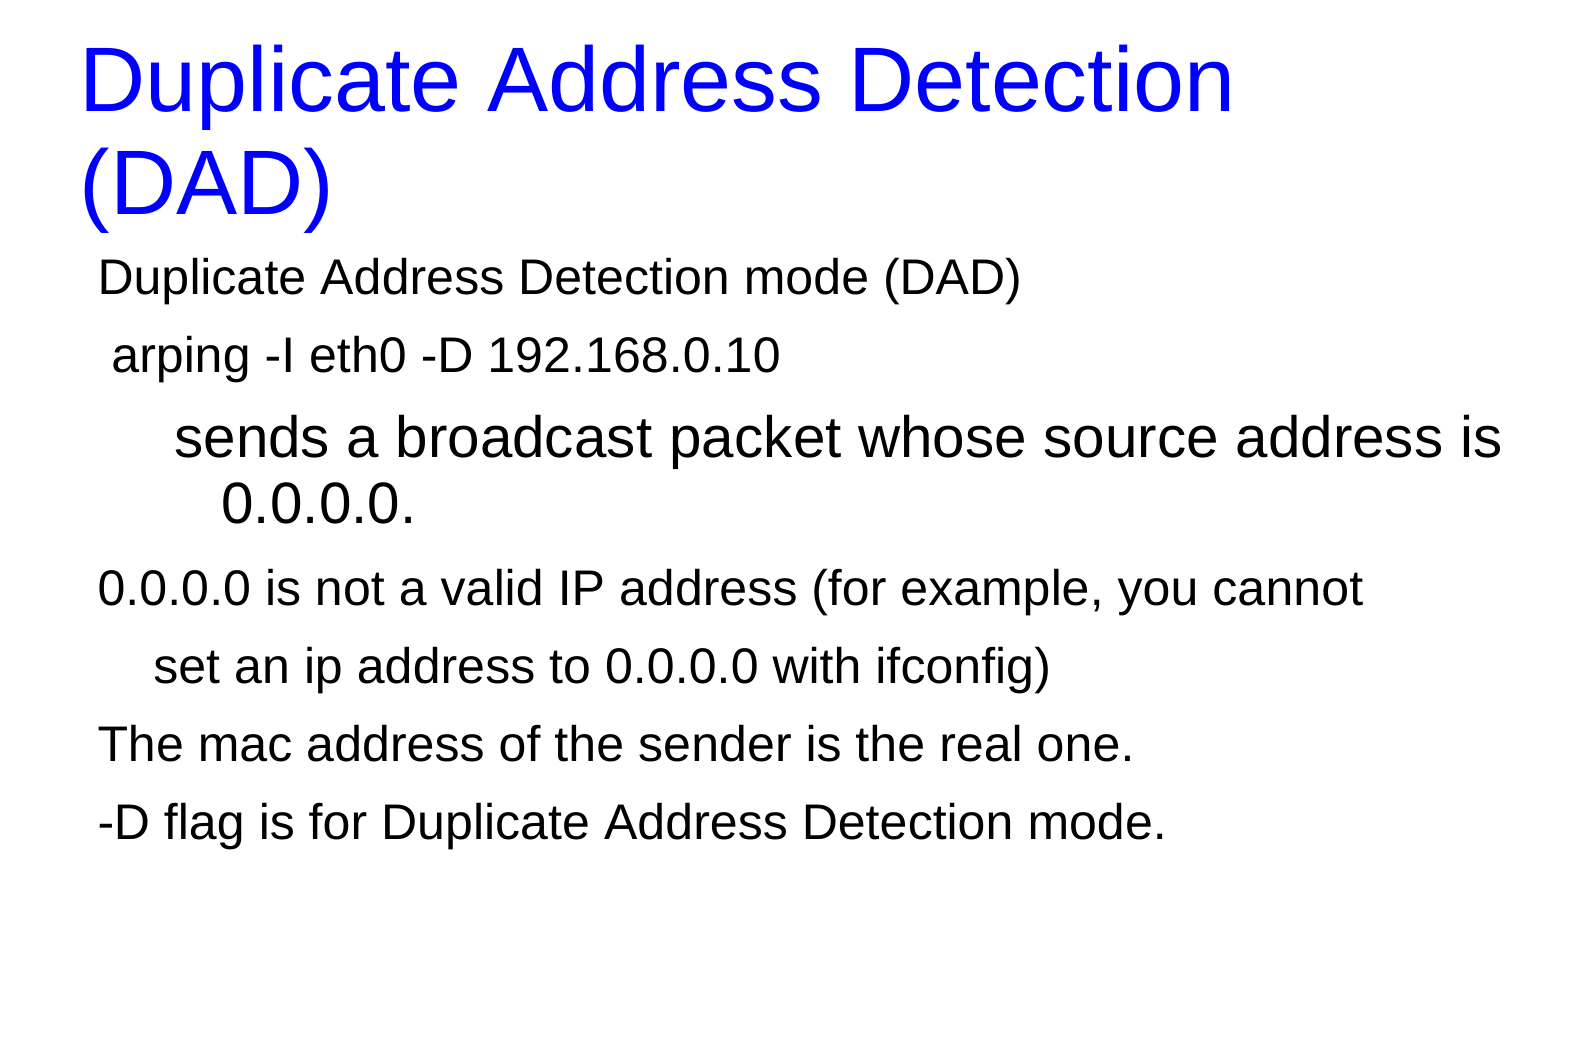

# Duplicate Address Detection (DAD)
Duplicate Address Detection mode (DAD)
 arping -I eth0 -D 192.168.0.10
sends a broadcast packet whose source address is 0.0.0.0.
0.0.0.0 is not a valid IP address (for example, you cannot
 set an ip address to 0.0.0.0 with ifconfig)
The mac address of the sender is the real one.
-D flag is for Duplicate Address Detection mode.